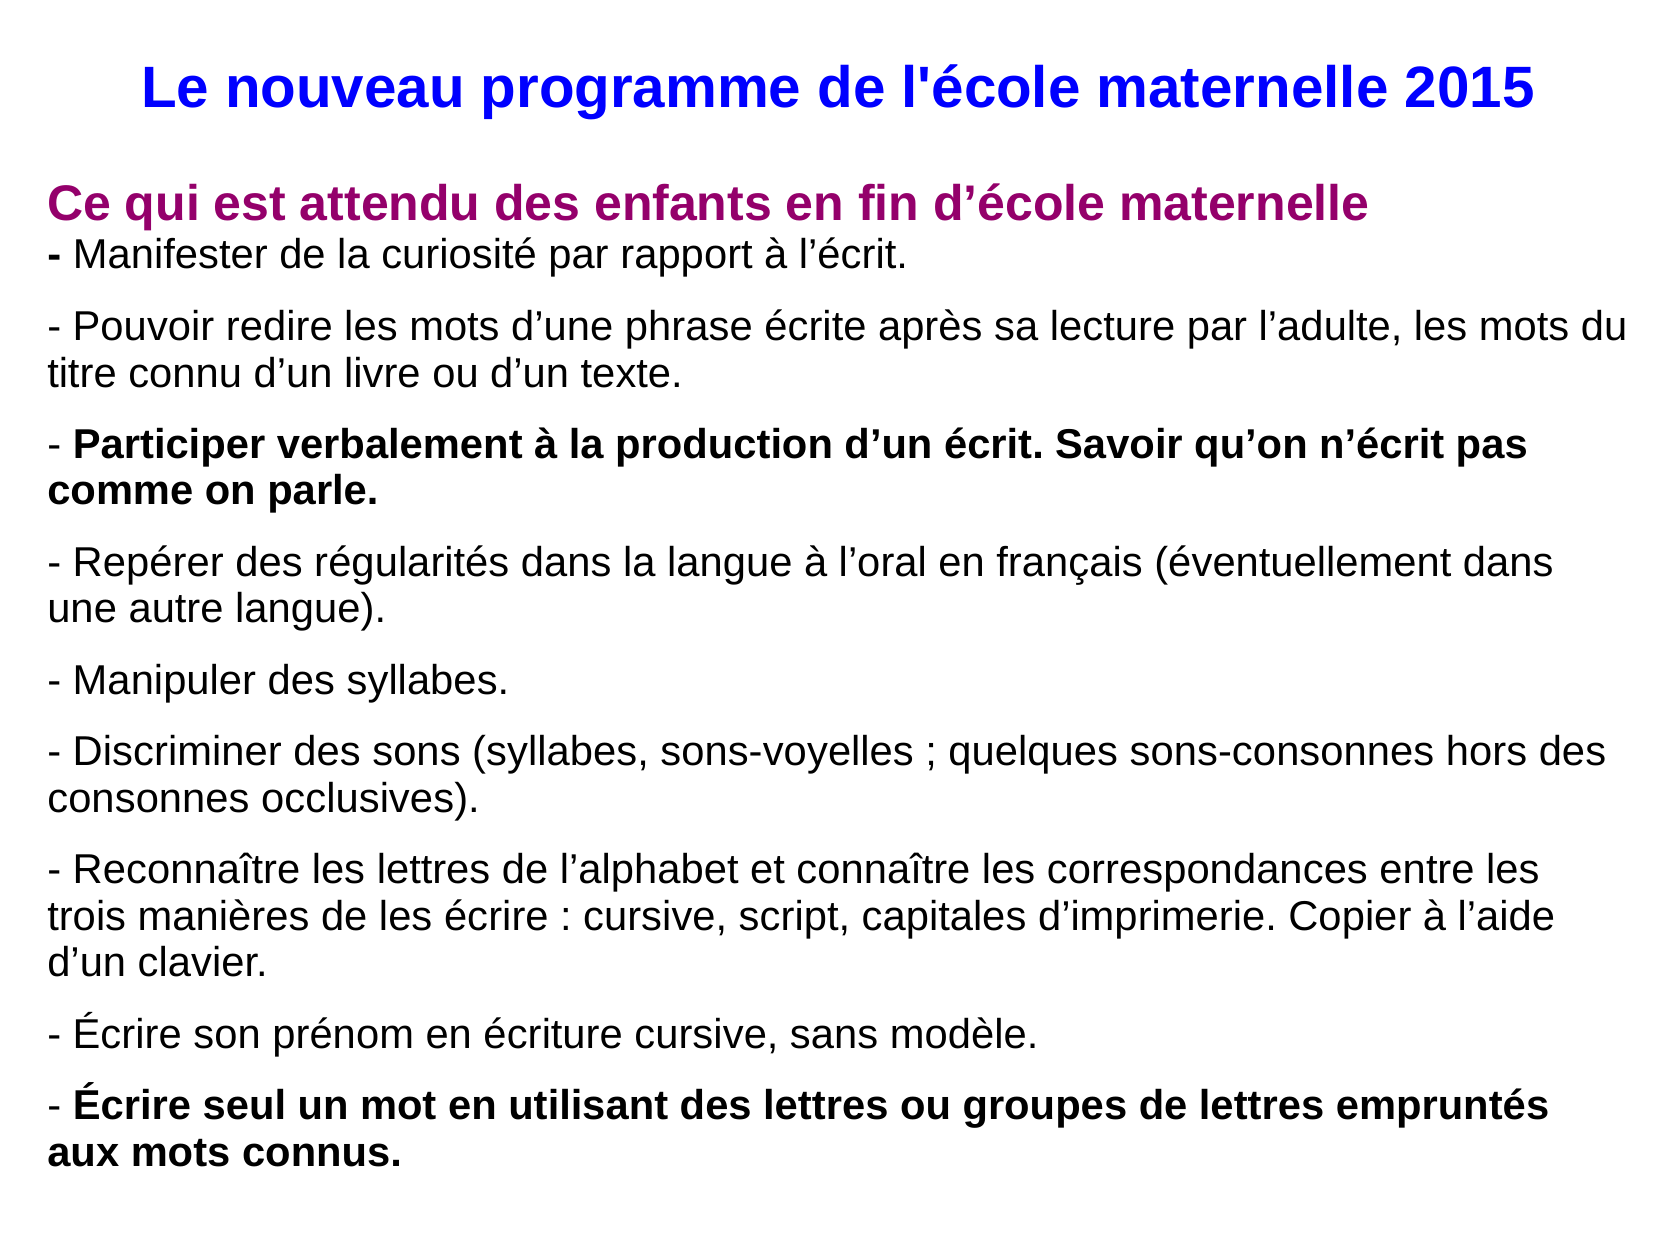

# Le nouveau programme de l'école maternelle 2015
Ce qui est attendu des enfants en fin d’école maternelle
- Manifester de la curiosité par rapport à l’écrit.
- Pouvoir redire les mots d’une phrase écrite après sa lecture par l’adulte, les mots du titre connu d’un livre ou d’un texte.
- Participer verbalement à la production d’un écrit. Savoir qu’on n’écrit pas comme on parle.
- Repérer des régularités dans la langue à l’oral en français (éventuellement dans une autre langue).
- Manipuler des syllabes.
- Discriminer des sons (syllabes, sons-voyelles ; quelques sons-consonnes hors des consonnes occlusives).
- Reconnaître les lettres de l’alphabet et connaître les correspondances entre les trois manières de les écrire : cursive, script, capitales d’imprimerie. Copier à l’aide d’un clavier.
- Écrire son prénom en écriture cursive, sans modèle.
- Écrire seul un mot en utilisant des lettres ou groupes de lettres empruntés aux mots connus.